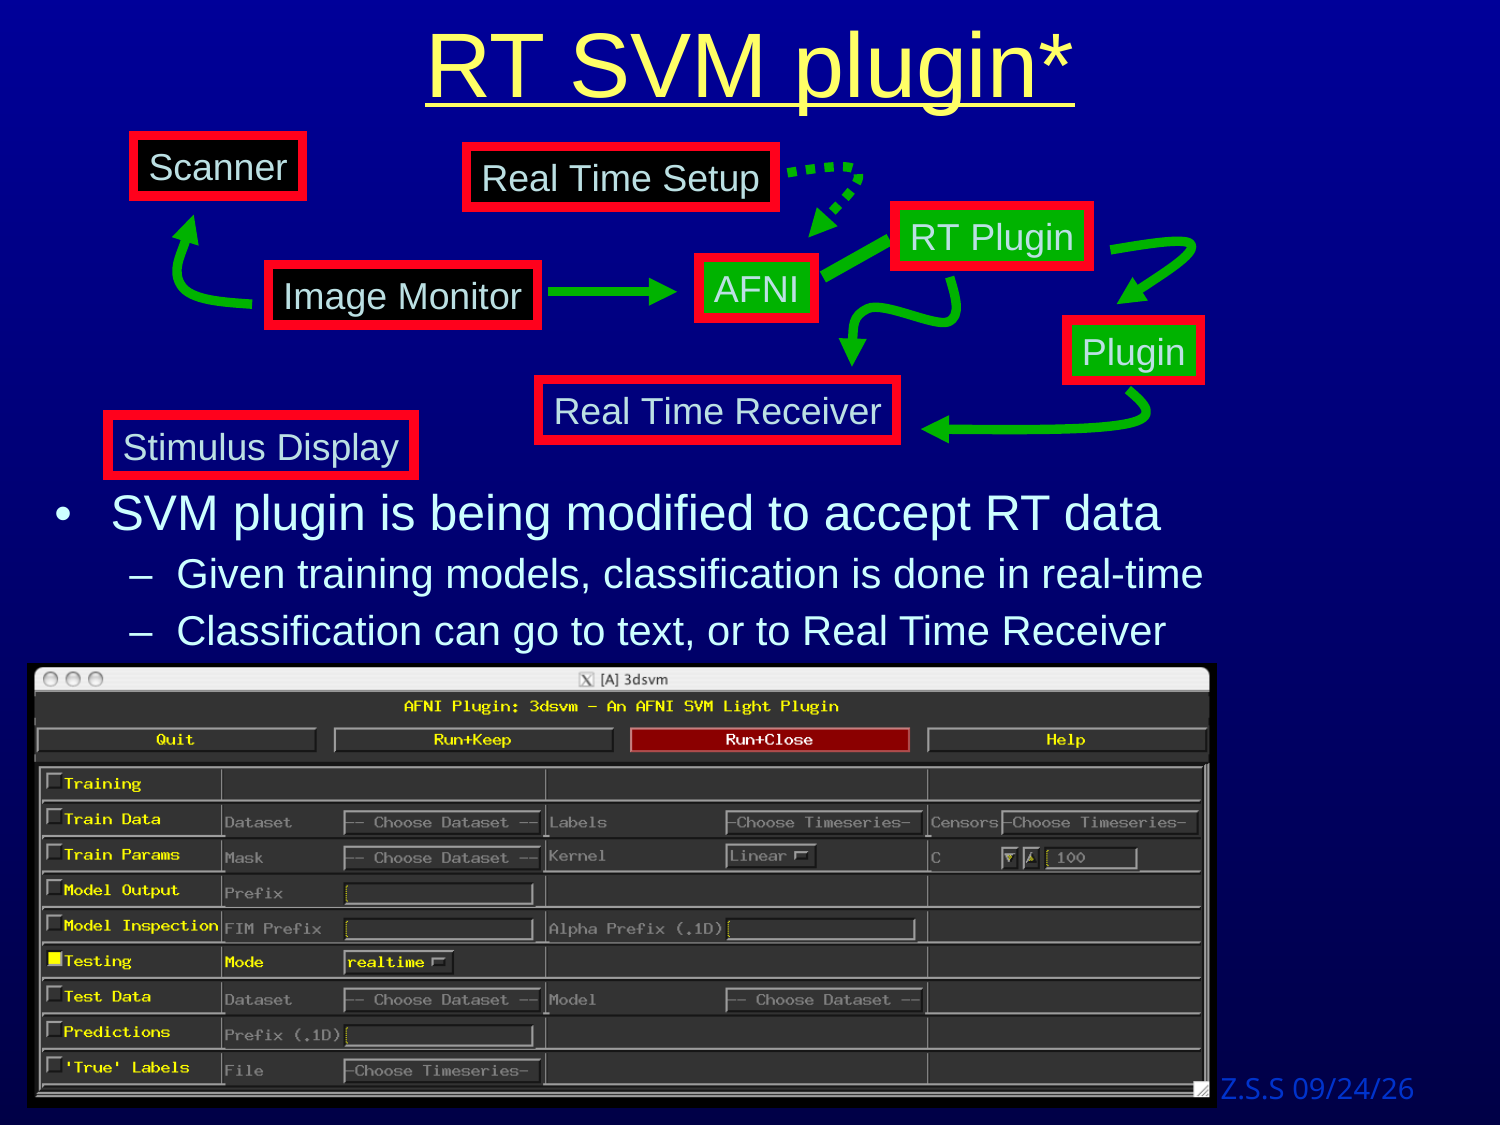

# RT SVM plugin*
Scanner
Real Time Setup
RT Plugin
AFNI
Image Monitor
Plugin
Real Time Receiver
Stimulus Display
SVM plugin is being modified to accept RT data
Given training models, classification is done in real-time
Classification can go to text, or to Real Time Receiver